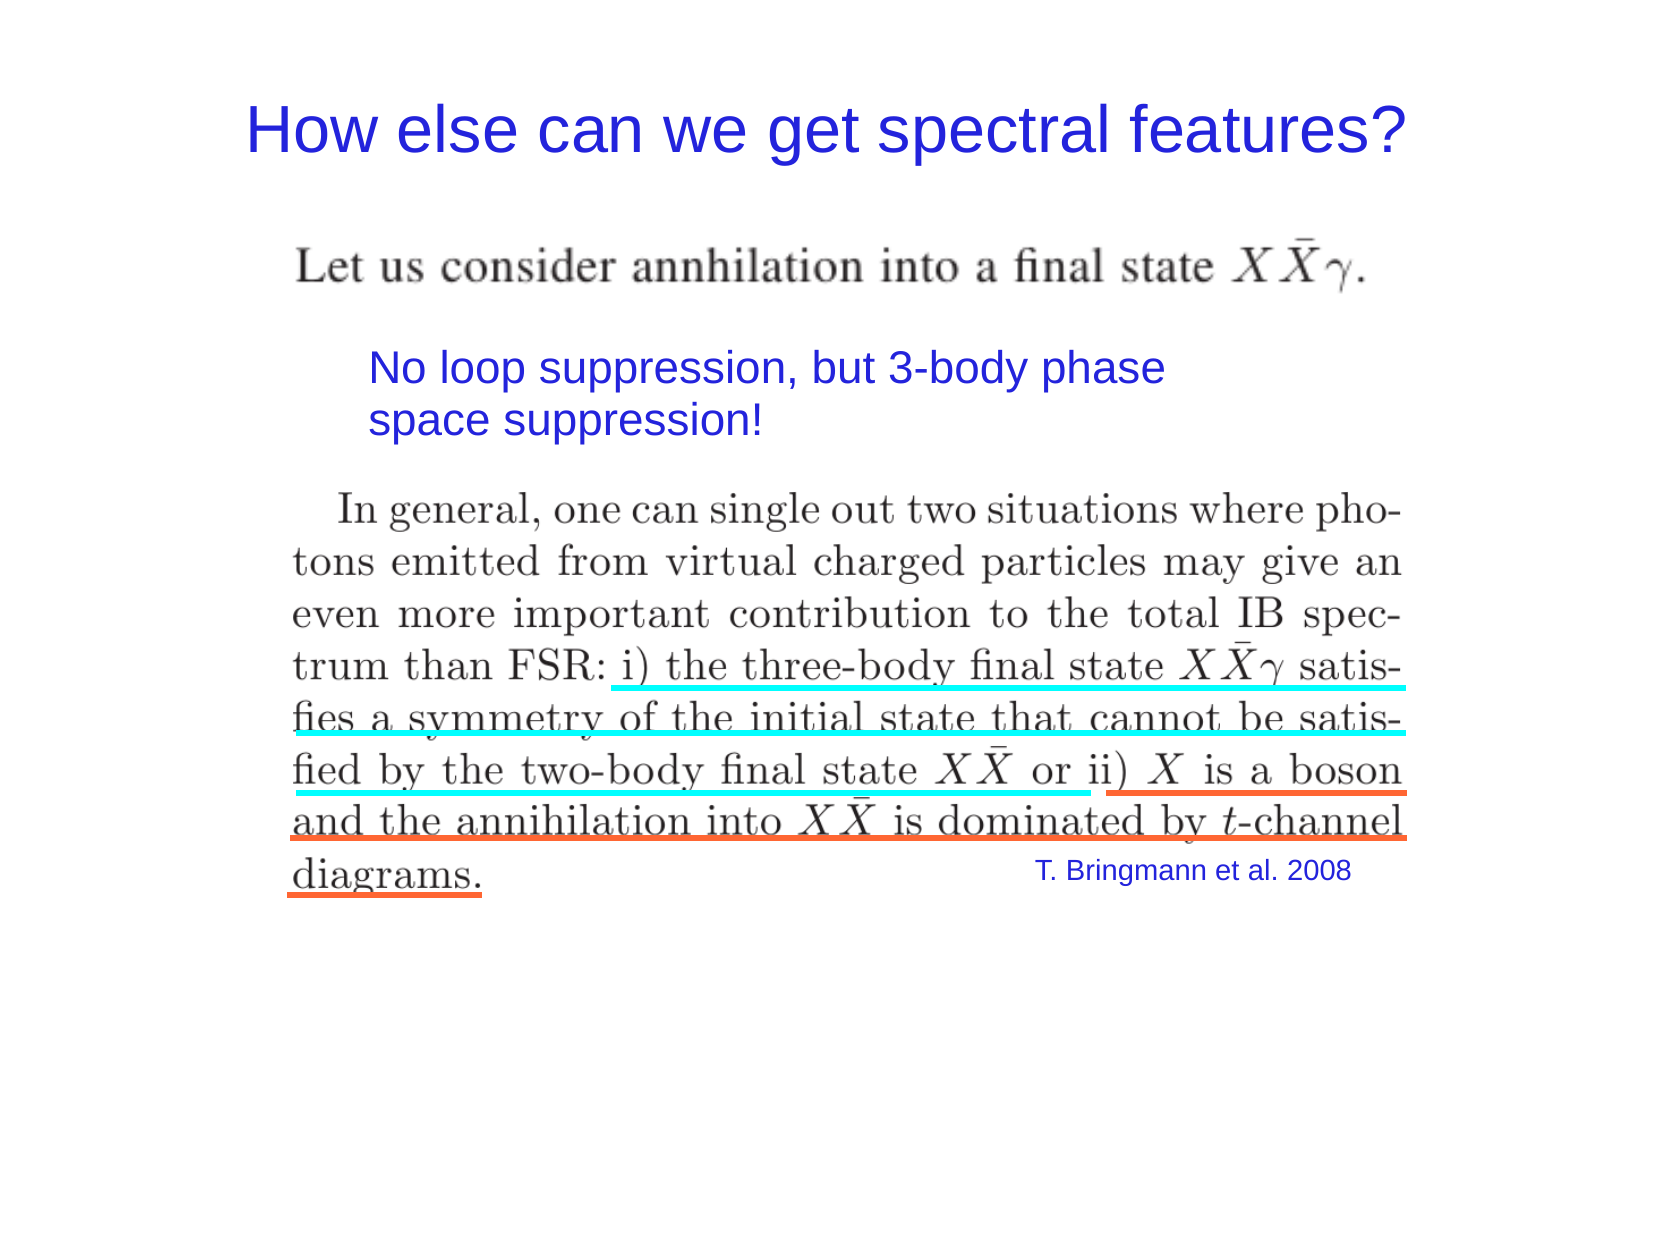

# How else can we get spectral features?
No loop suppression, but 3-body phase space suppression!
T. Bringmann et al. 2008